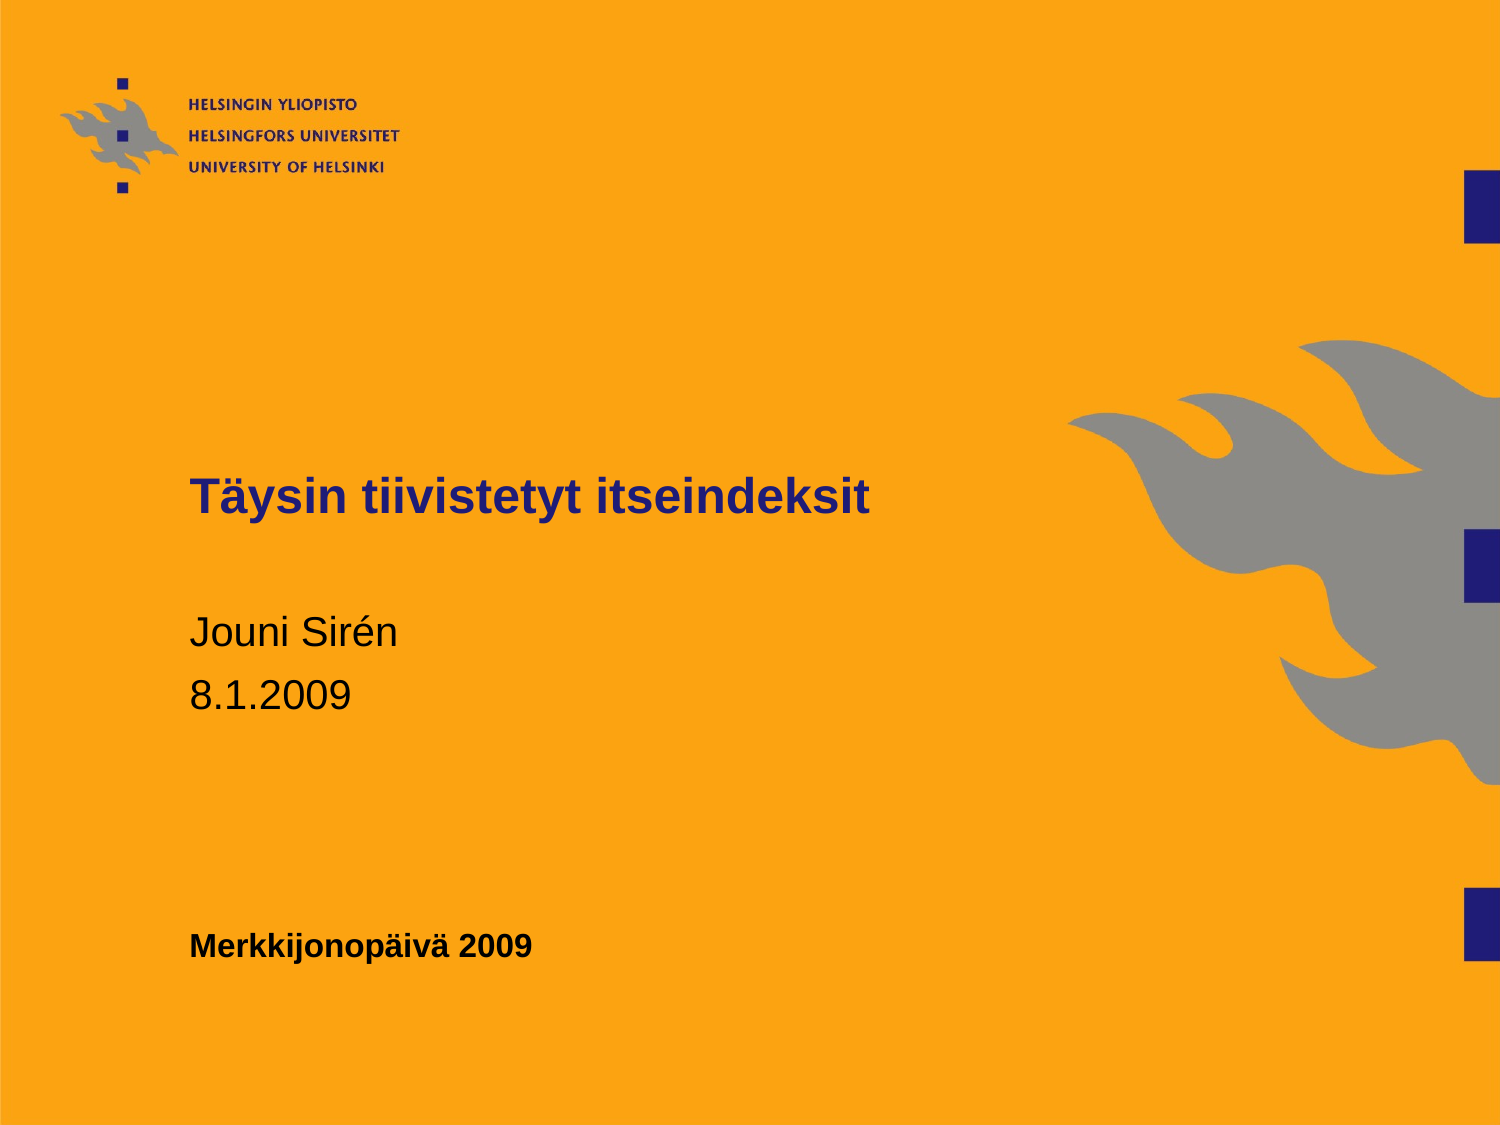

# Täysin tiivistetyt itseindeksit
Jouni Sirén
8.1.2009
Merkkijonopäivä 2009